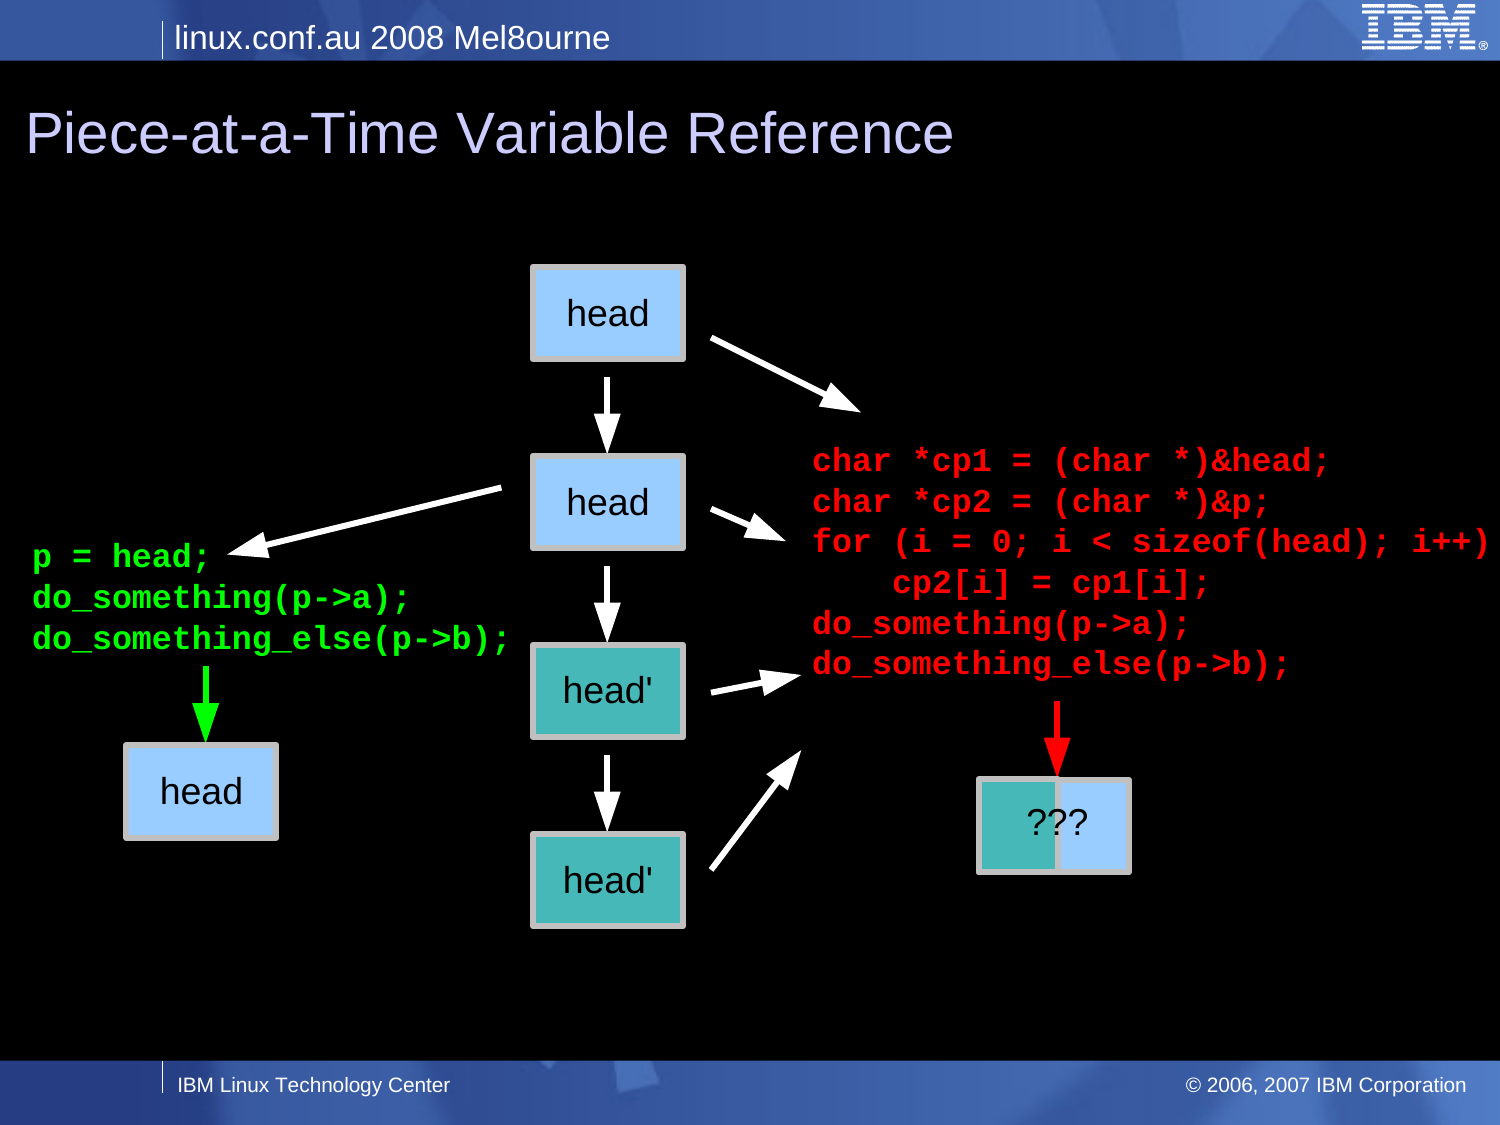

# Piece-at-a-Time Variable Reference
head
char *cp1 = (char *)&head;
char *cp2 = (char *)&p;
for (i = 0; i < sizeof(head); i++)
 cp2[i] = cp1[i];
do_something(p->a);
do_something_else(p->b);
head
p = head;
do_something(p->a);
do_something_else(p->b);
head'
head
???
head'